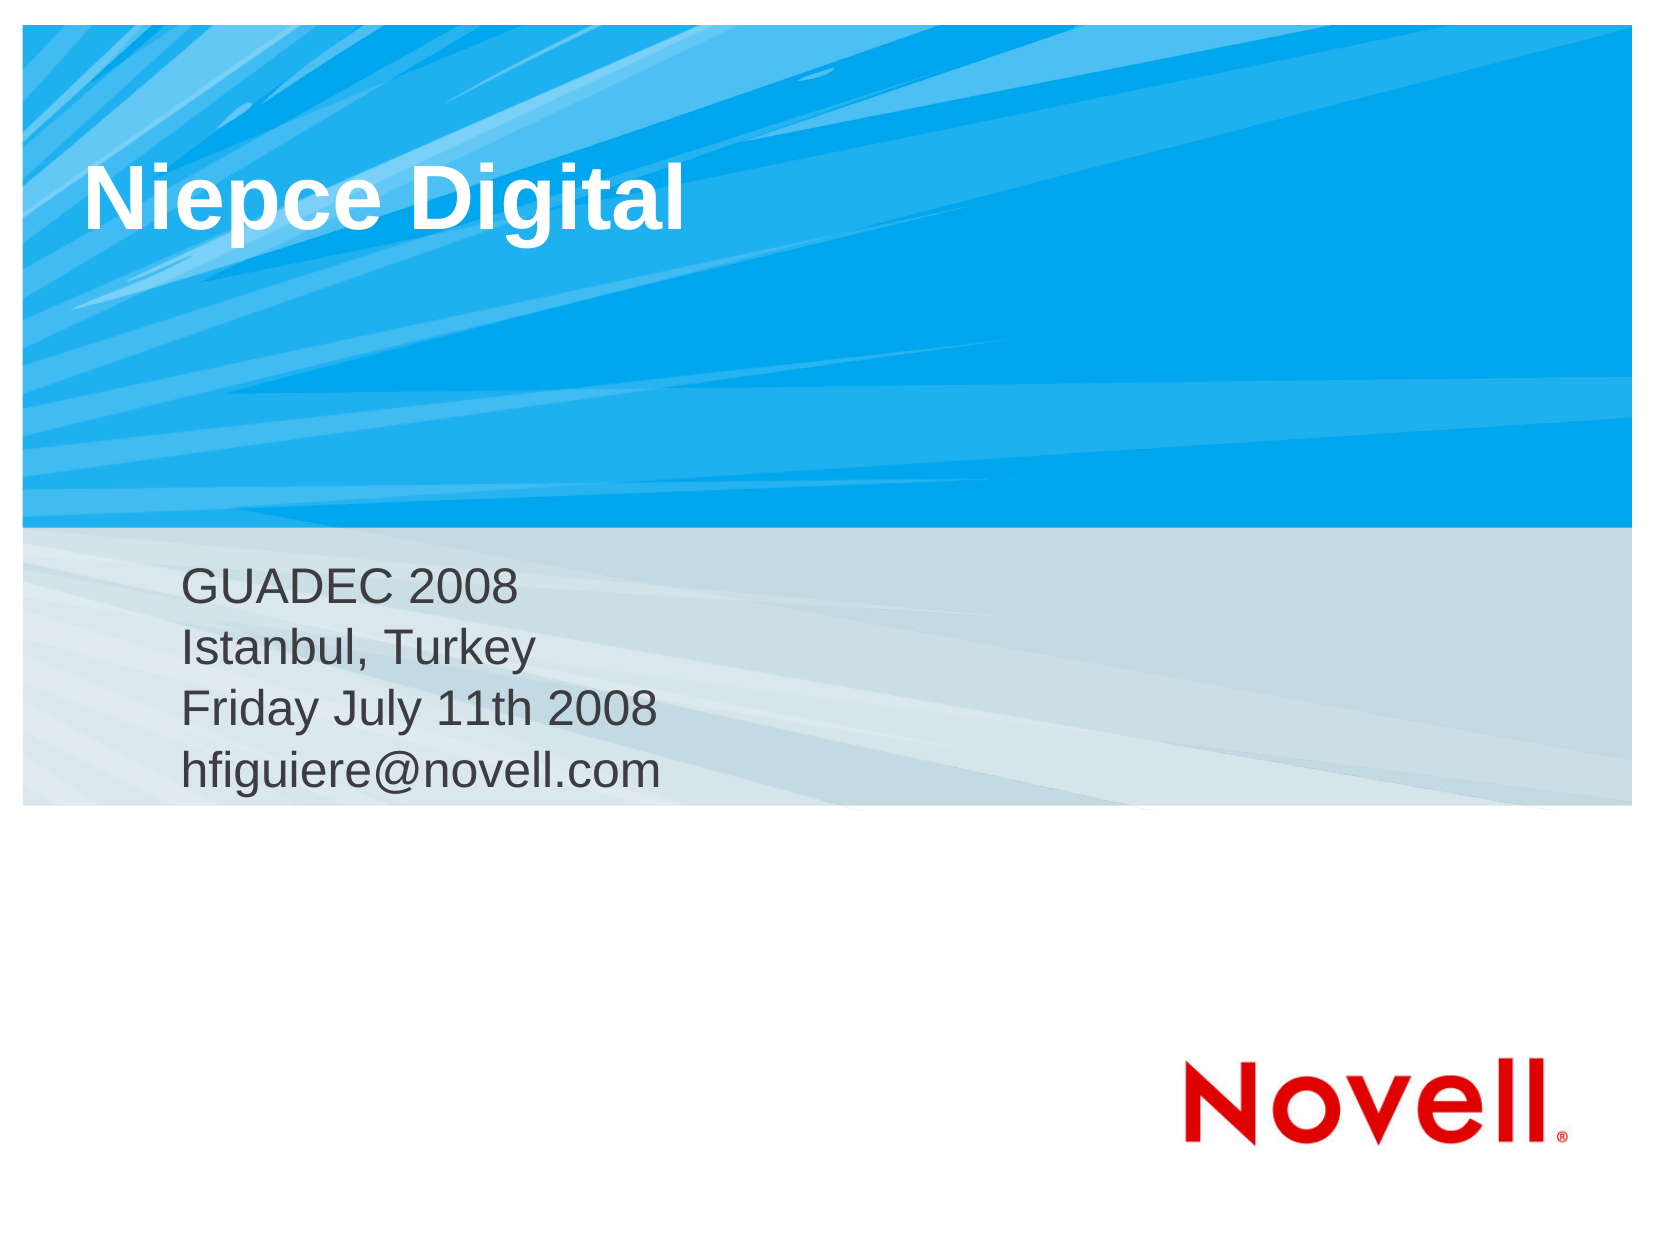

# Niepce Digital
GUADEC 2008
Istanbul, Turkey
Friday July 11th 2008
hfiguiere@novell.com